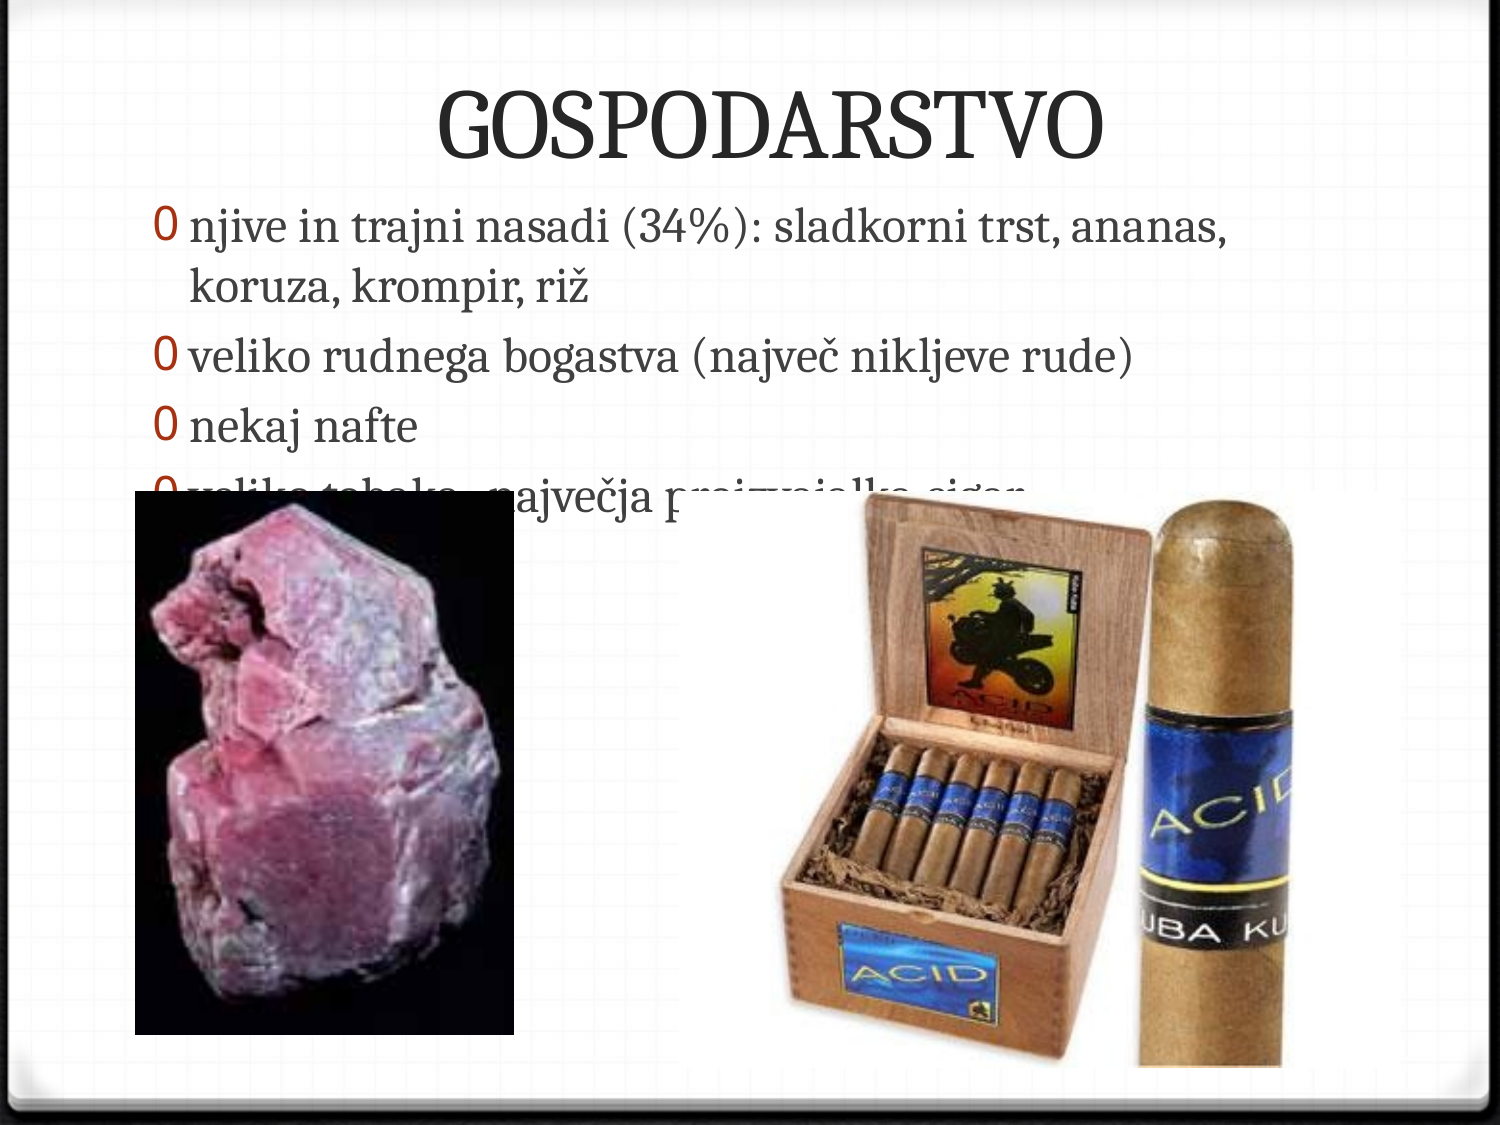

# GOSPODARSTVO
njive in trajni nasadi (34%): sladkorni trst, ananas, koruza, krompir, riž
veliko rudnega bogastva (največ nikljeve rude)
nekaj nafte
veliko tobaka- največja proizvajalka cigar